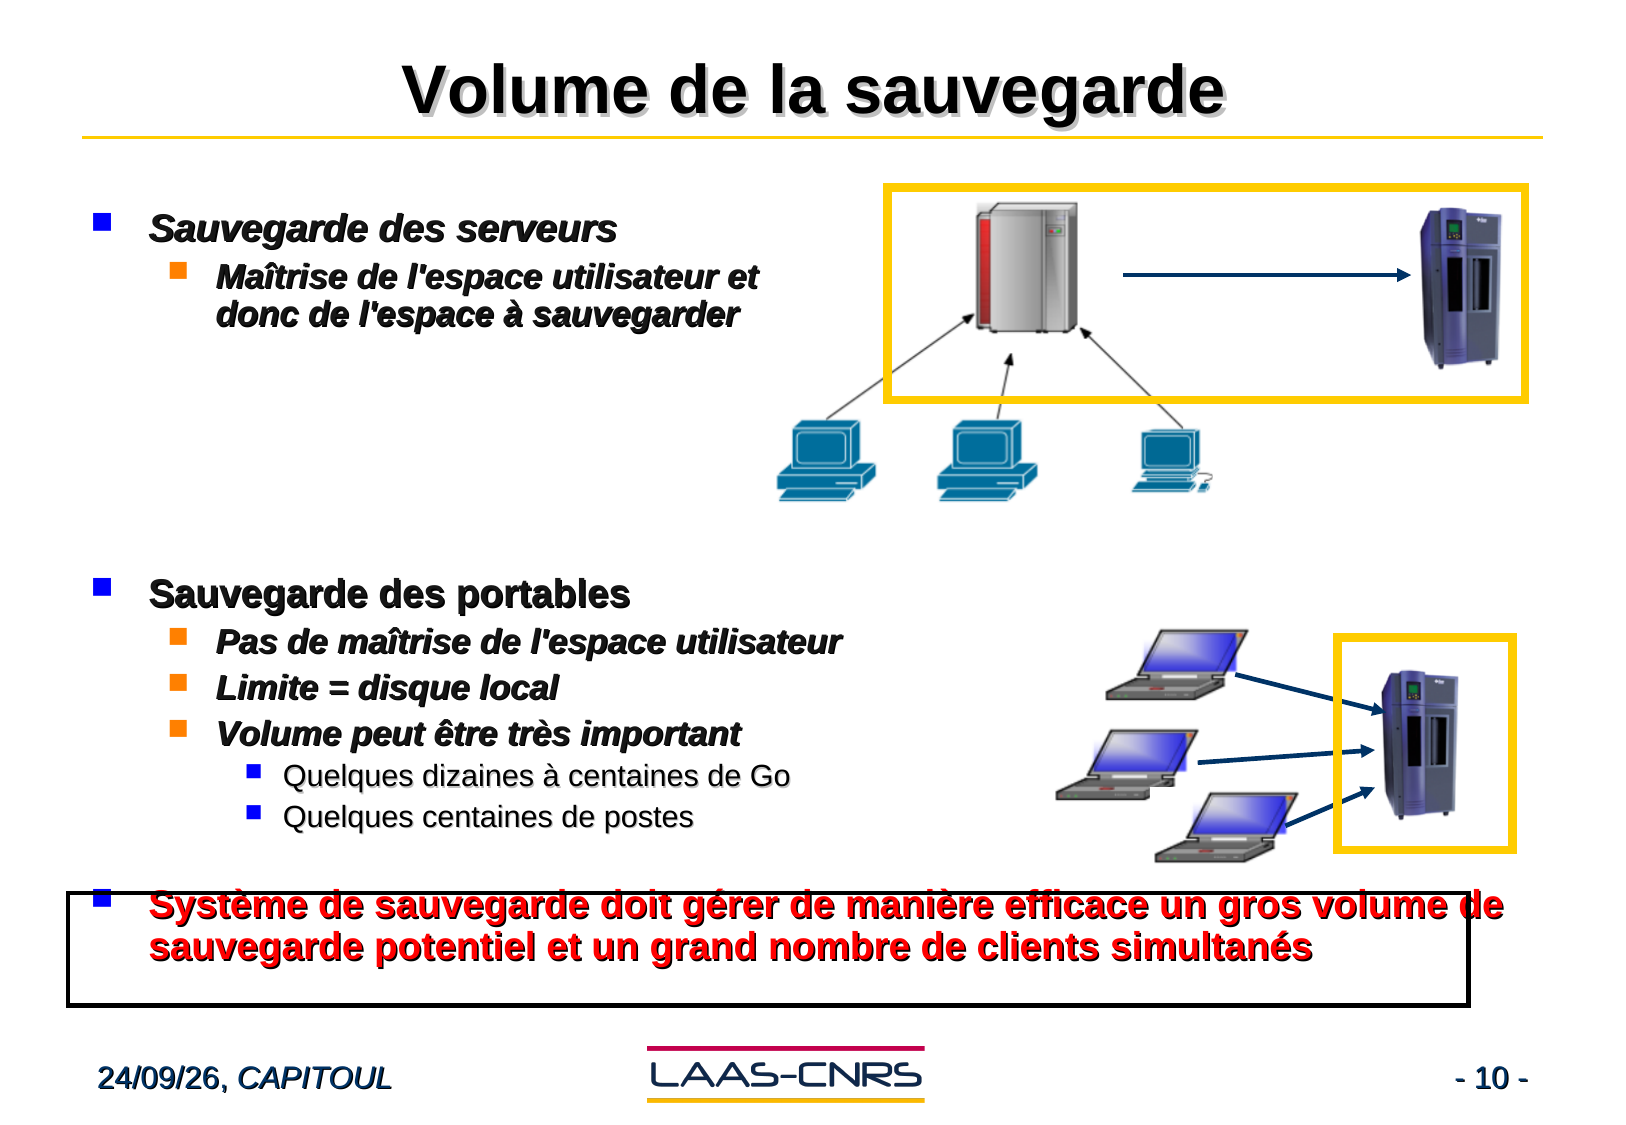

# Volume de la sauvegarde
Sauvegarde des serveurs
Maîtrise de l'espace utilisateur et
donc de l'espace à sauvegarder
Sauvegarde des portables
Pas de maîtrise de l'espace utilisateur
Limite = disque local
Volume peut être très important
Quelques dizaines à centaines de Go
Quelques centaines de postes
Système de sauvegarde doit gérer de manière efficace un gros volume de sauvegarde potentiel et un grand nombre de clients simultanés
 , CAPITOUL